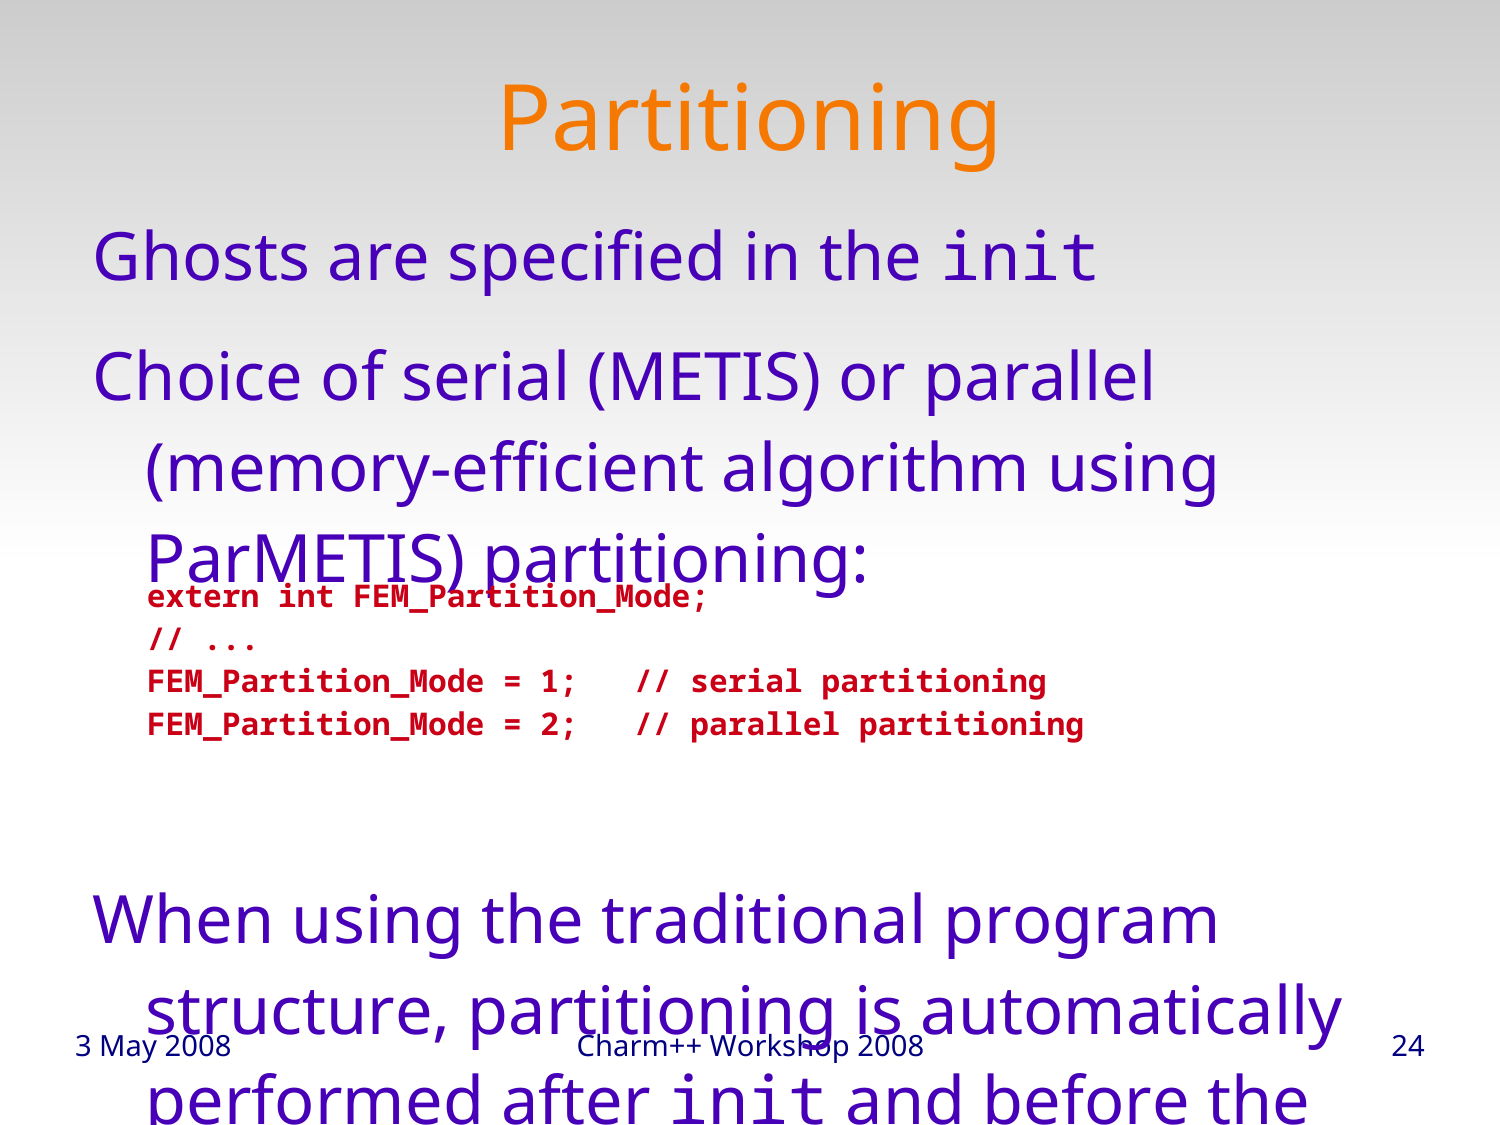

# Partitioning
Ghosts are specified in the init
Choice of serial (METIS) or parallel (memory-efficient algorithm using ParMETIS) partitioning:
When using the traditional program structure, partitioning is automatically performed after init and before the driver
extern int FEM_Partition_Mode;
// ...
FEM_Partition_Mode = 1; // serial partitioning
FEM_Partition_Mode = 2; // parallel partitioning
3 May 2008
Charm++ Workshop 2008
24